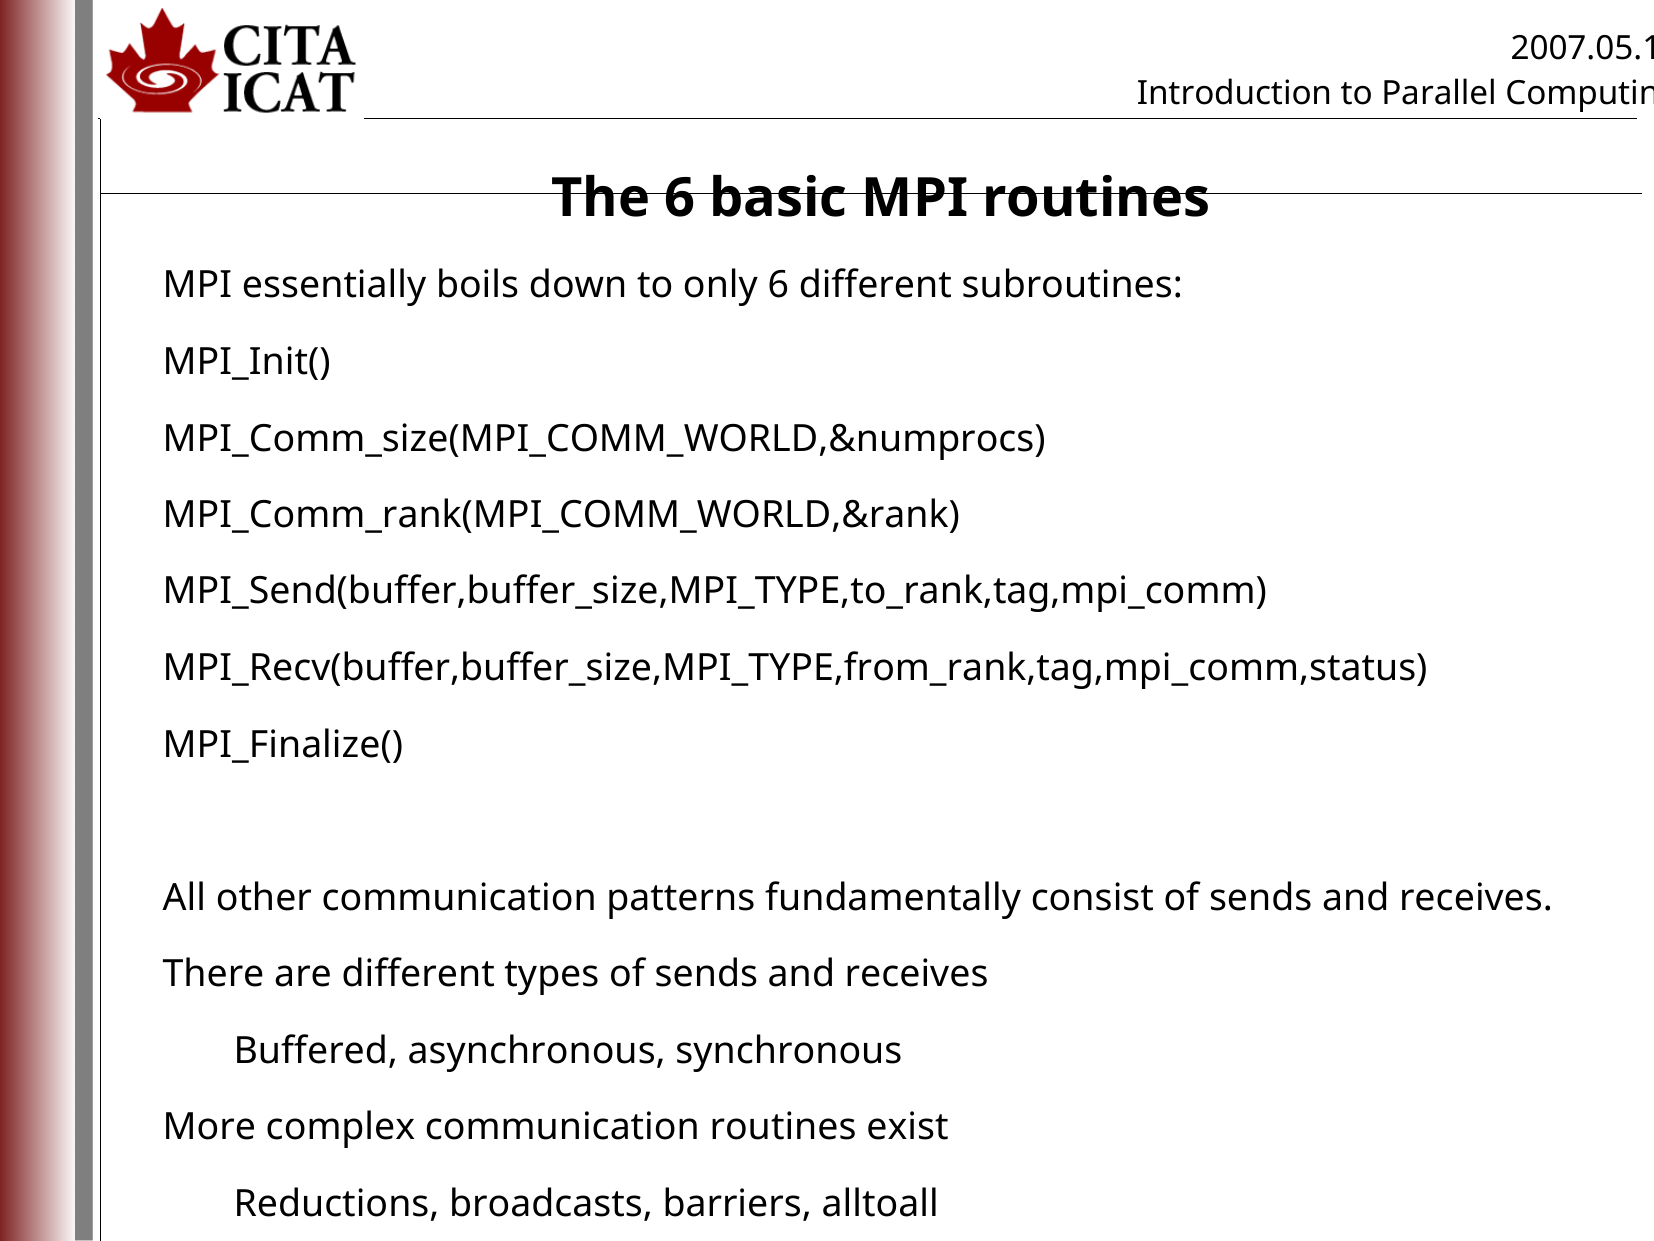

2007.05.18
Introduction to Parallel Computing
The 6 basic MPI routines
MPI essentially boils down to only 6 different subroutines:
MPI_Init()
MPI_Comm_size(MPI_COMM_WORLD,&numprocs)
MPI_Comm_rank(MPI_COMM_WORLD,&rank)
MPI_Send(buffer,buffer_size,MPI_TYPE,to_rank,tag,mpi_comm)
MPI_Recv(buffer,buffer_size,MPI_TYPE,from_rank,tag,mpi_comm,status)
MPI_Finalize()
All other communication patterns fundamentally consist of sends and receives.
There are different types of sends and receives
Buffered, asynchronous, synchronous
More complex communication routines exist
Reductions, broadcasts, barriers, alltoall